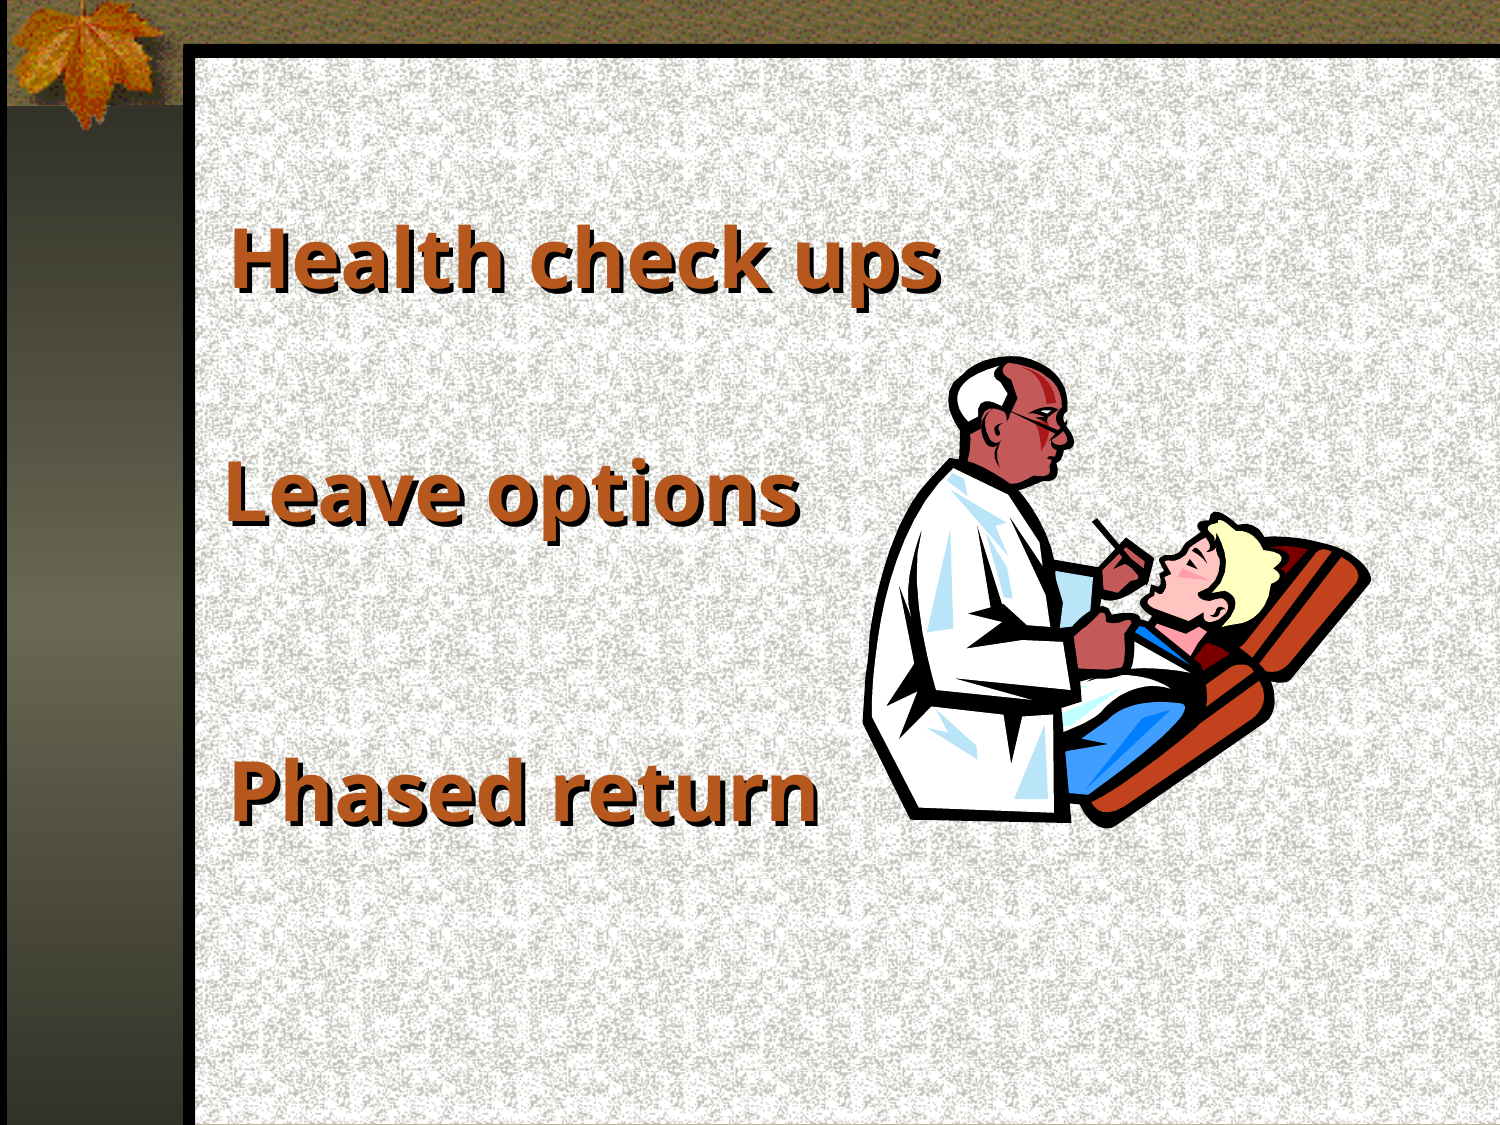

# Health check ups
Leave options
Phased return